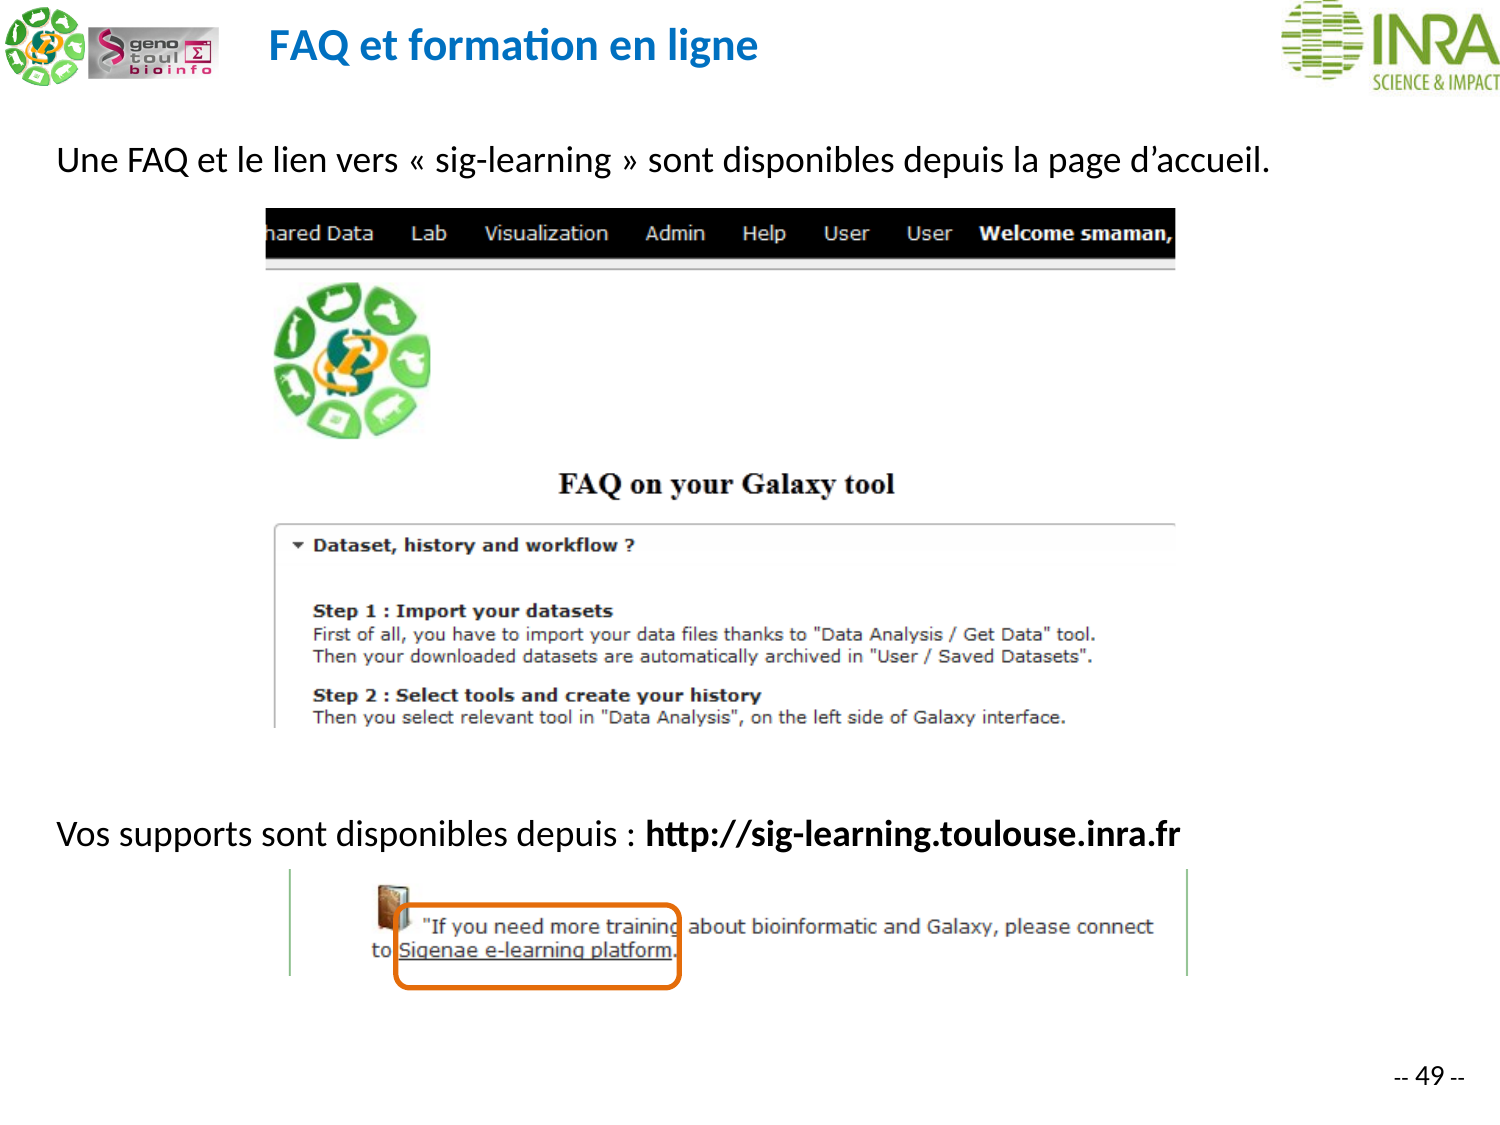

FAQ et formation en ligne
Une FAQ et le lien vers « sig-learning » sont disponibles depuis la page d’accueil.
Vos supports sont disponibles depuis : http://sig-learning.toulouse.inra.fr